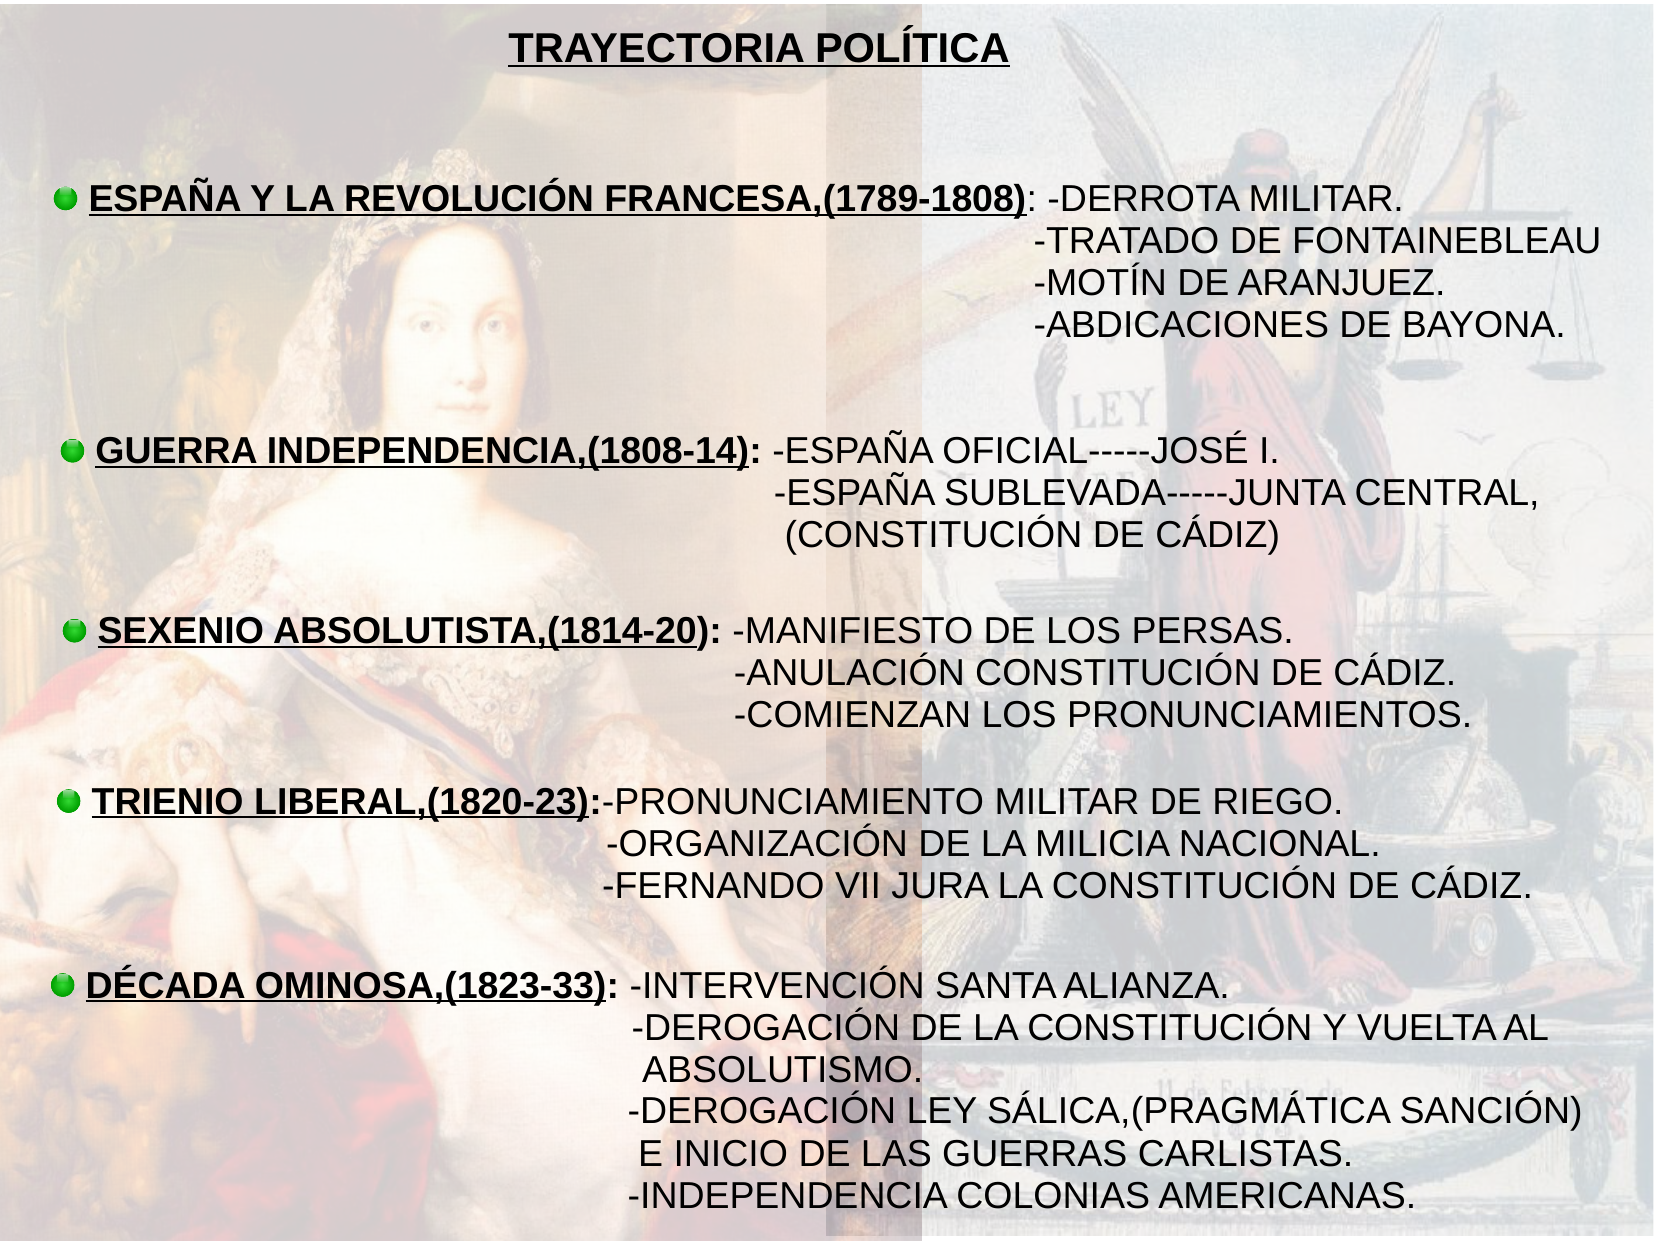

TRAYECTORIA POLÍTICA
ESPAÑA Y LA REVOLUCIÓN FRANCESA,(1789-1808): -DERROTA MILITAR.
 -TRATADO DE FONTAINEBLEAU
 -MOTÍN DE ARANJUEZ.
 -ABDICACIONES DE BAYONA.
GUERRA INDEPENDENCIA,(1808-14): -ESPAÑA OFICIAL-----JOSÉ I.
 -ESPAÑA SUBLEVADA-----JUNTA CENTRAL,
 (CONSTITUCIÓN DE CÁDIZ)
SEXENIO ABSOLUTISTA,(1814-20): -MANIFIESTO DE LOS PERSAS.
 -ANULACIÓN CONSTITUCIÓN DE CÁDIZ.
 -COMIENZAN LOS PRONUNCIAMIENTOS.
TRIENIO LIBERAL,(1820-23):-PRONUNCIAMIENTO MILITAR DE RIEGO.
 -ORGANIZACIÓN DE LA MILICIA NACIONAL.
 -FERNANDO VII JURA LA CONSTITUCIÓN DE CÁDIZ.
DÉCADA OMINOSA,(1823-33): -INTERVENCIÓN SANTA ALIANZA.
 -DEROGACIÓN DE LA CONSTITUCIÓN Y VUELTA AL
 ABSOLUTISMO.
 -DEROGACIÓN LEY SÁLICA,(PRAGMÁTICA SANCIÓN)
 E INICIO DE LAS GUERRAS CARLISTAS.
 -INDEPENDENCIA COLONIAS AMERICANAS.